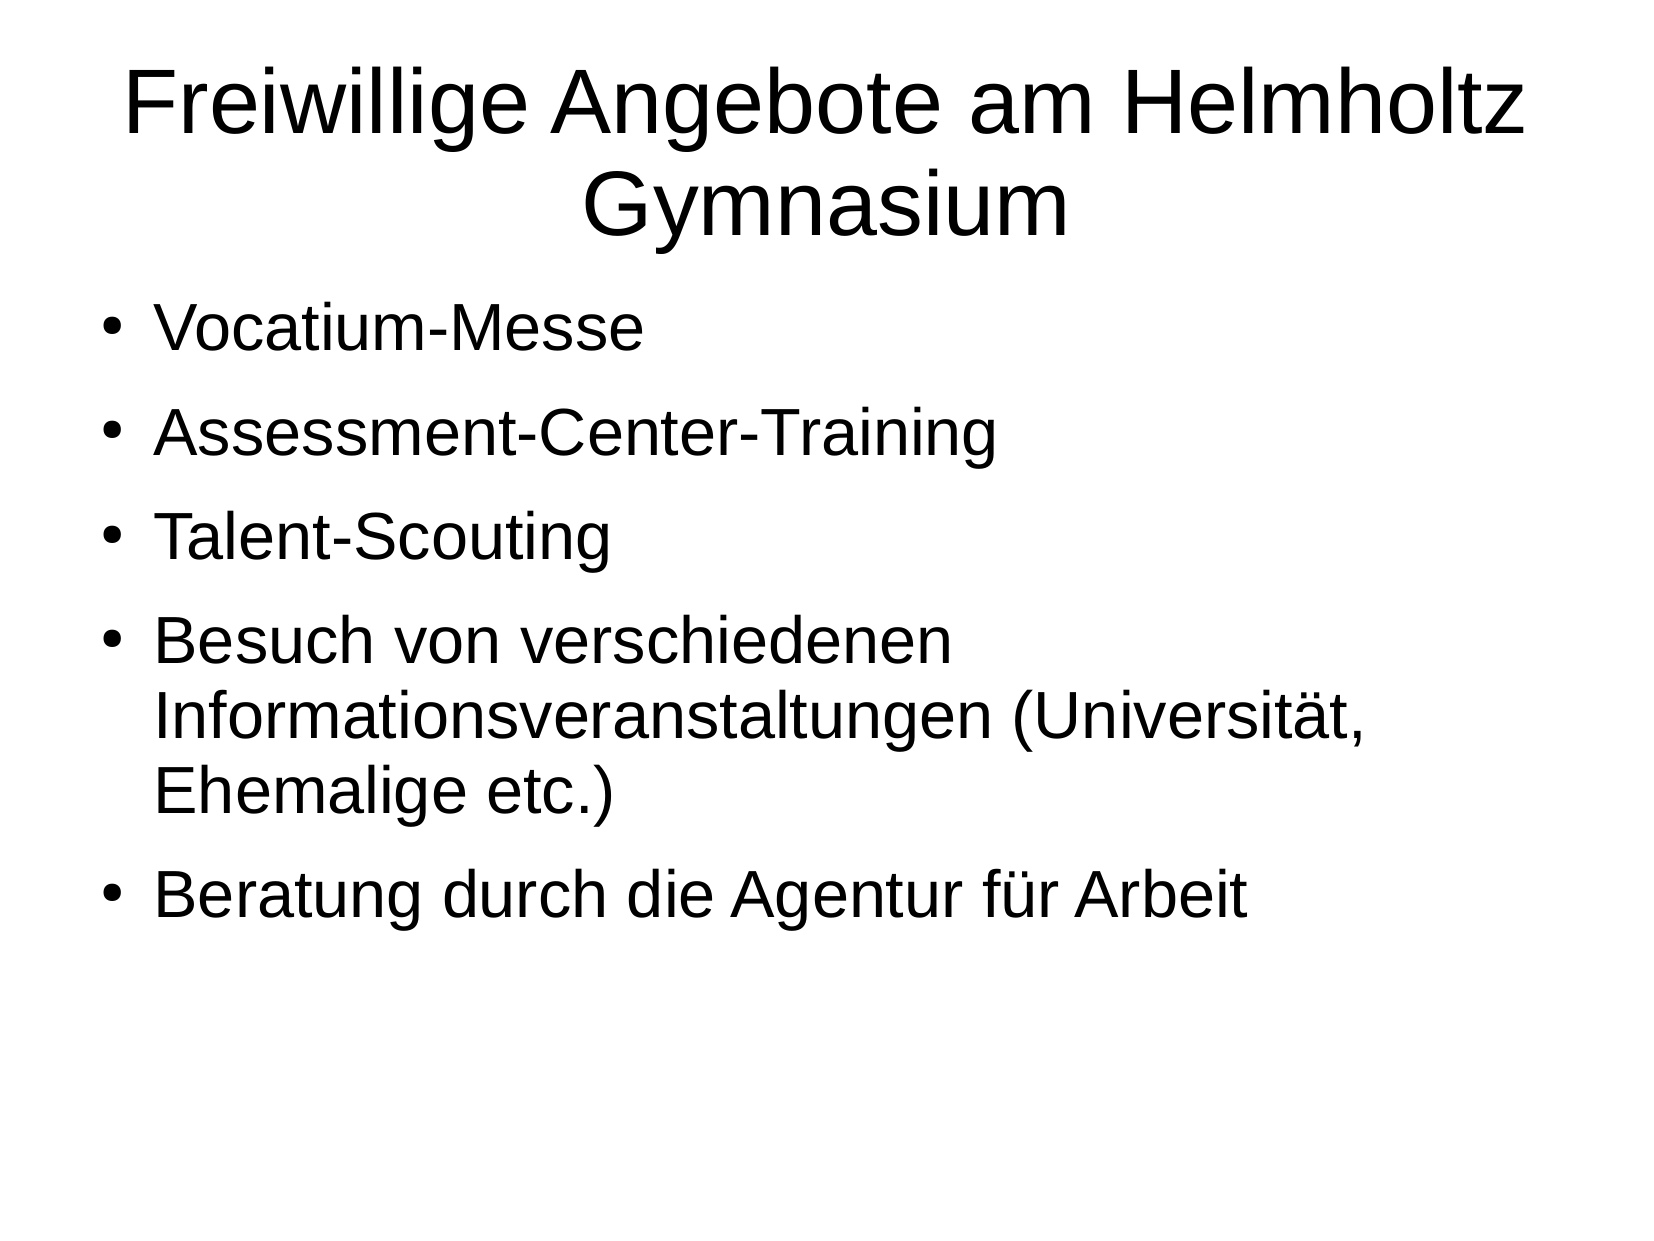

# Freiwillige Angebote am Helmholtz Gymnasium
Vocatium-Messe
Assessment-Center-Training
Talent-Scouting
Besuch von verschiedenen Informationsveranstaltungen (Universität, Ehemalige etc.)
Beratung durch die Agentur für Arbeit